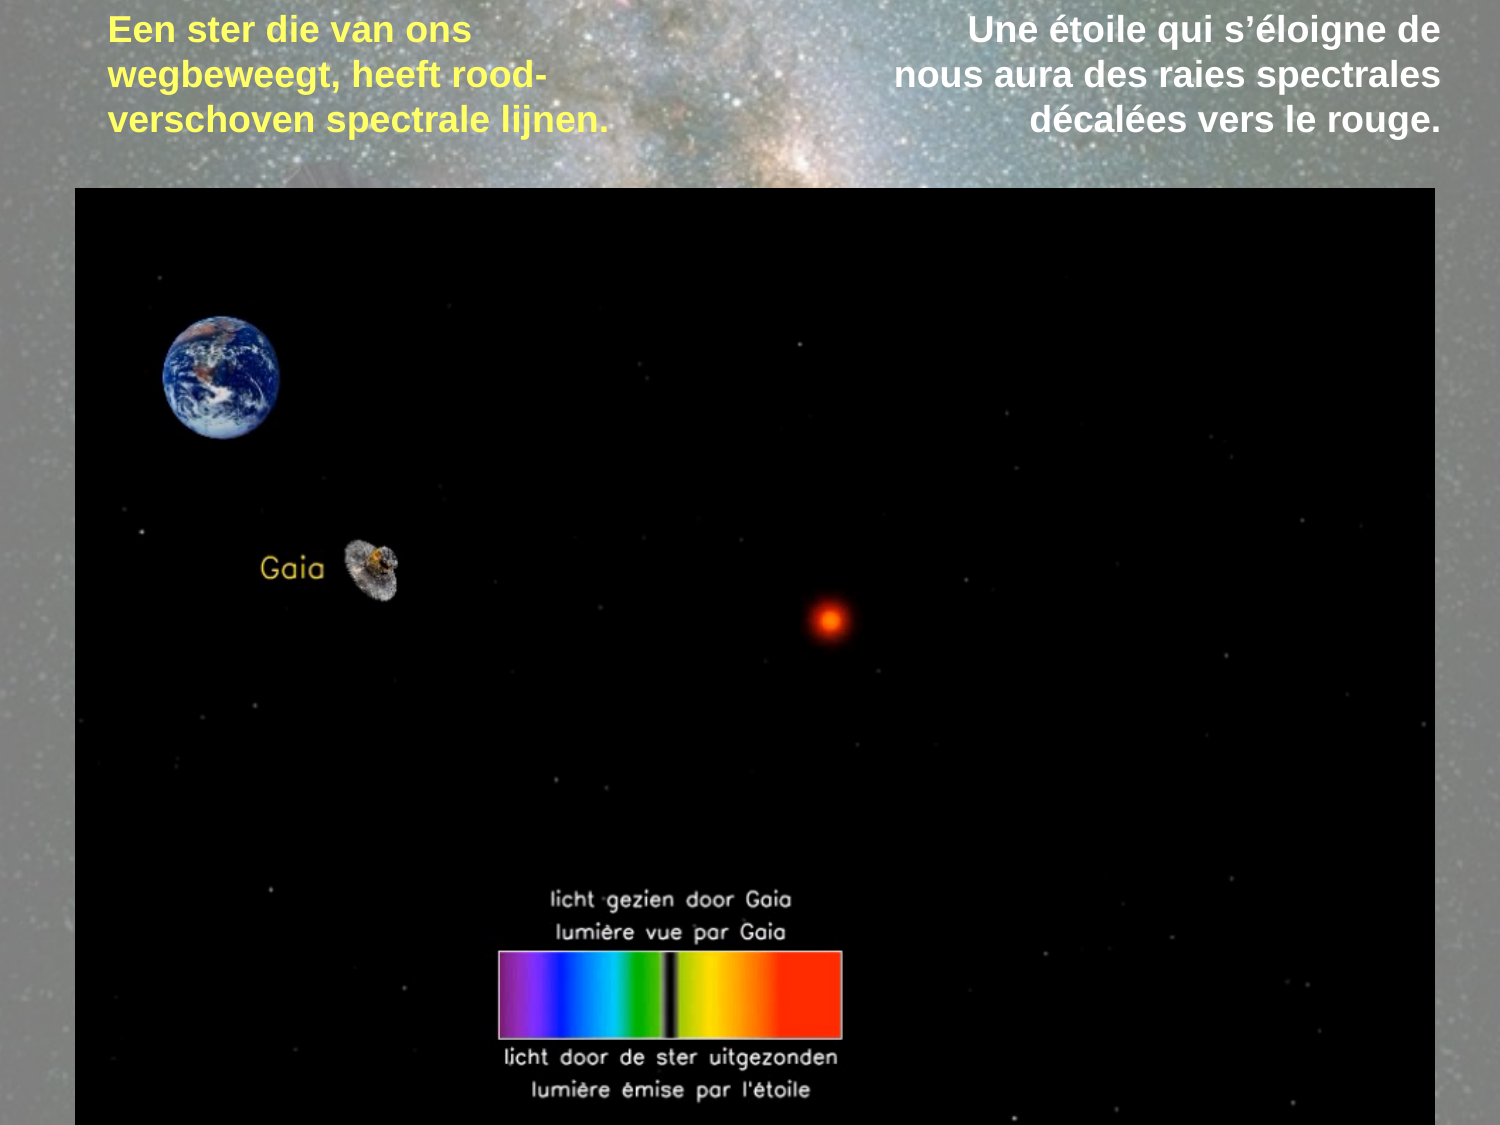

Een ster die van ons wegbeweegt, heeft rood-verschoven spectrale lijnen.
Une étoile qui s’éloigne de nous aura des raies spectrales décalées vers le rouge.